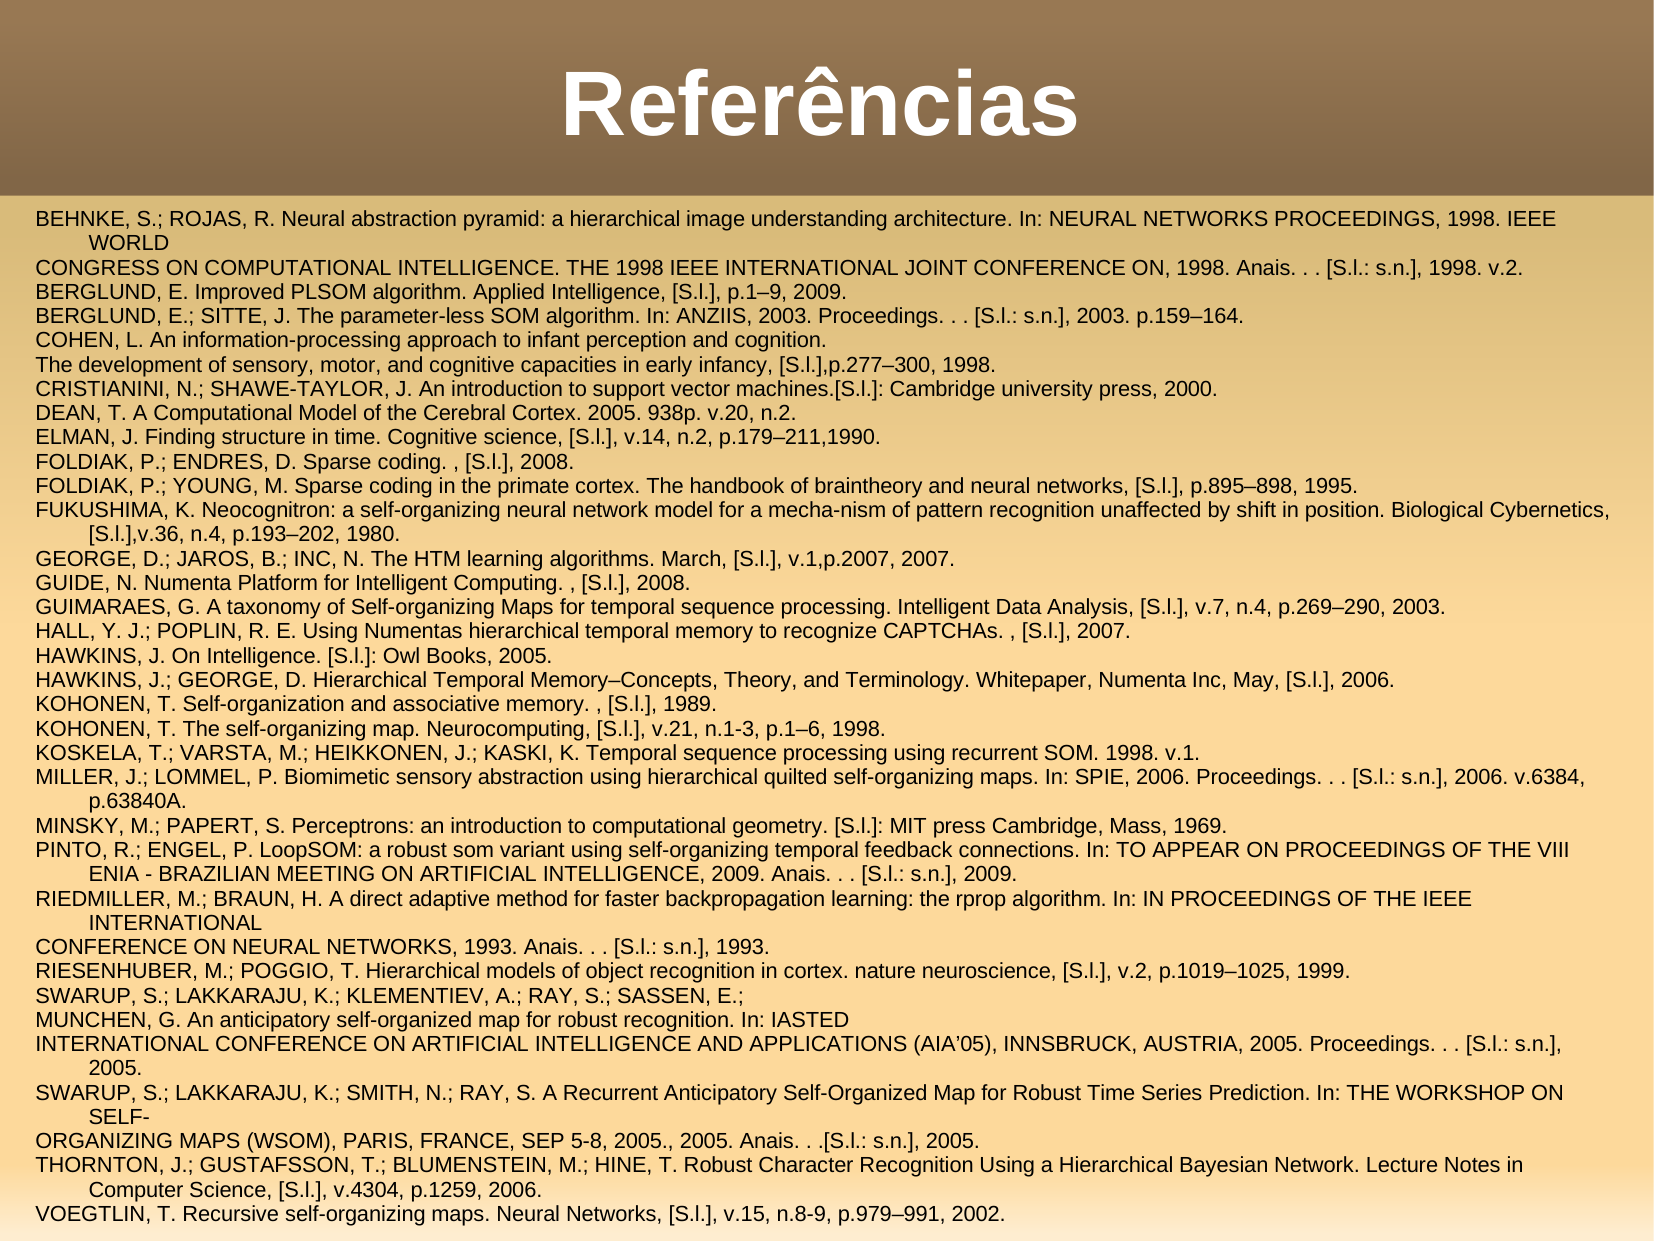

# Referências
BEHNKE, S.; ROJAS, R. Neural abstraction pyramid: a hierarchical image understanding architecture. In: NEURAL NETWORKS PROCEEDINGS, 1998. IEEE WORLD
CONGRESS ON COMPUTATIONAL INTELLIGENCE. THE 1998 IEEE INTERNATIONAL JOINT CONFERENCE ON, 1998. Anais. . . [S.l.: s.n.], 1998. v.2.
BERGLUND, E. Improved PLSOM algorithm. Applied Intelligence, [S.l.], p.1–9, 2009.
BERGLUND, E.; SITTE, J. The parameter-less SOM algorithm. In: ANZIIS, 2003. Proceedings. . . [S.l.: s.n.], 2003. p.159–164.
COHEN, L. An information-processing approach to infant perception and cognition.
The development of sensory, motor, and cognitive capacities in early infancy, [S.l.],p.277–300, 1998.
CRISTIANINI, N.; SHAWE-TAYLOR, J. An introduction to support vector machines.[S.l.]: Cambridge university press, 2000.
DEAN, T. A Computational Model of the Cerebral Cortex. 2005. 938p. v.20, n.2.
ELMAN, J. Finding structure in time. Cognitive science, [S.l.], v.14, n.2, p.179–211,1990.
FOLDIAK, P.; ENDRES, D. Sparse coding. , [S.l.], 2008.
FOLDIAK, P.; YOUNG, M. Sparse coding in the primate cortex. The handbook of braintheory and neural networks, [S.l.], p.895–898, 1995.
FUKUSHIMA, K. Neocognitron: a self-organizing neural network model for a mecha-nism of pattern recognition unaffected by shift in position. Biological Cybernetics, [S.l.],v.36, n.4, p.193–202, 1980.
GEORGE, D.; JAROS, B.; INC, N. The HTM learning algorithms. March, [S.l.], v.1,p.2007, 2007.
GUIDE, N. Numenta Platform for Intelligent Computing. , [S.l.], 2008.
GUIMARAES, G. A taxonomy of Self-organizing Maps for temporal sequence processing. Intelligent Data Analysis, [S.l.], v.7, n.4, p.269–290, 2003.
HALL, Y. J.; POPLIN, R. E. Using Numentas hierarchical temporal memory to recognize CAPTCHAs. , [S.l.], 2007.
HAWKINS, J. On Intelligence. [S.l.]: Owl Books, 2005.
HAWKINS, J.; GEORGE, D. Hierarchical Temporal Memory–Concepts, Theory, and Terminology. Whitepaper, Numenta Inc, May, [S.l.], 2006.
KOHONEN, T. Self-organization and associative memory. , [S.l.], 1989.
KOHONEN, T. The self-organizing map. Neurocomputing, [S.l.], v.21, n.1-3, p.1–6, 1998.
KOSKELA, T.; VARSTA, M.; HEIKKONEN, J.; KASKI, K. Temporal sequence processing using recurrent SOM. 1998. v.1.
MILLER, J.; LOMMEL, P. Biomimetic sensory abstraction using hierarchical quilted self-organizing maps. In: SPIE, 2006. Proceedings. . . [S.l.: s.n.], 2006. v.6384, p.63840A.
MINSKY, M.; PAPERT, S. Perceptrons: an introduction to computational geometry. [S.l.]: MIT press Cambridge, Mass, 1969.
PINTO, R.; ENGEL, P. LoopSOM: a robust som variant using self-organizing temporal feedback connections. In: TO APPEAR ON PROCEEDINGS OF THE VIII ENIA - BRAZILIAN MEETING ON ARTIFICIAL INTELLIGENCE, 2009. Anais. . . [S.l.: s.n.], 2009.
RIEDMILLER, M.; BRAUN, H. A direct adaptive method for faster backpropagation learning: the rprop algorithm. In: IN PROCEEDINGS OF THE IEEE INTERNATIONAL
CONFERENCE ON NEURAL NETWORKS, 1993. Anais. . . [S.l.: s.n.], 1993.
RIESENHUBER, M.; POGGIO, T. Hierarchical models of object recognition in cortex. nature neuroscience, [S.l.], v.2, p.1019–1025, 1999.
SWARUP, S.; LAKKARAJU, K.; KLEMENTIEV, A.; RAY, S.; SASSEN, E.;
MUNCHEN, G. An anticipatory self-organized map for robust recognition. In: IASTED
INTERNATIONAL CONFERENCE ON ARTIFICIAL INTELLIGENCE AND APPLICATIONS (AIA’05), INNSBRUCK, AUSTRIA, 2005. Proceedings. . . [S.l.: s.n.], 2005.
SWARUP, S.; LAKKARAJU, K.; SMITH, N.; RAY, S. A Recurrent Anticipatory Self-Organized Map for Robust Time Series Prediction. In: THE WORKSHOP ON SELF-
ORGANIZING MAPS (WSOM), PARIS, FRANCE, SEP 5-8, 2005., 2005. Anais. . .[S.l.: s.n.], 2005.
THORNTON, J.; GUSTAFSSON, T.; BLUMENSTEIN, M.; HINE, T. Robust Character Recognition Using a Hierarchical Bayesian Network. Lecture Notes in Computer Science, [S.l.], v.4304, p.1259, 2006.
VOEGTLIN, T. Recursive self-organizing maps. Neural Networks, [S.l.], v.15, n.8-9, p.979–991, 2002.